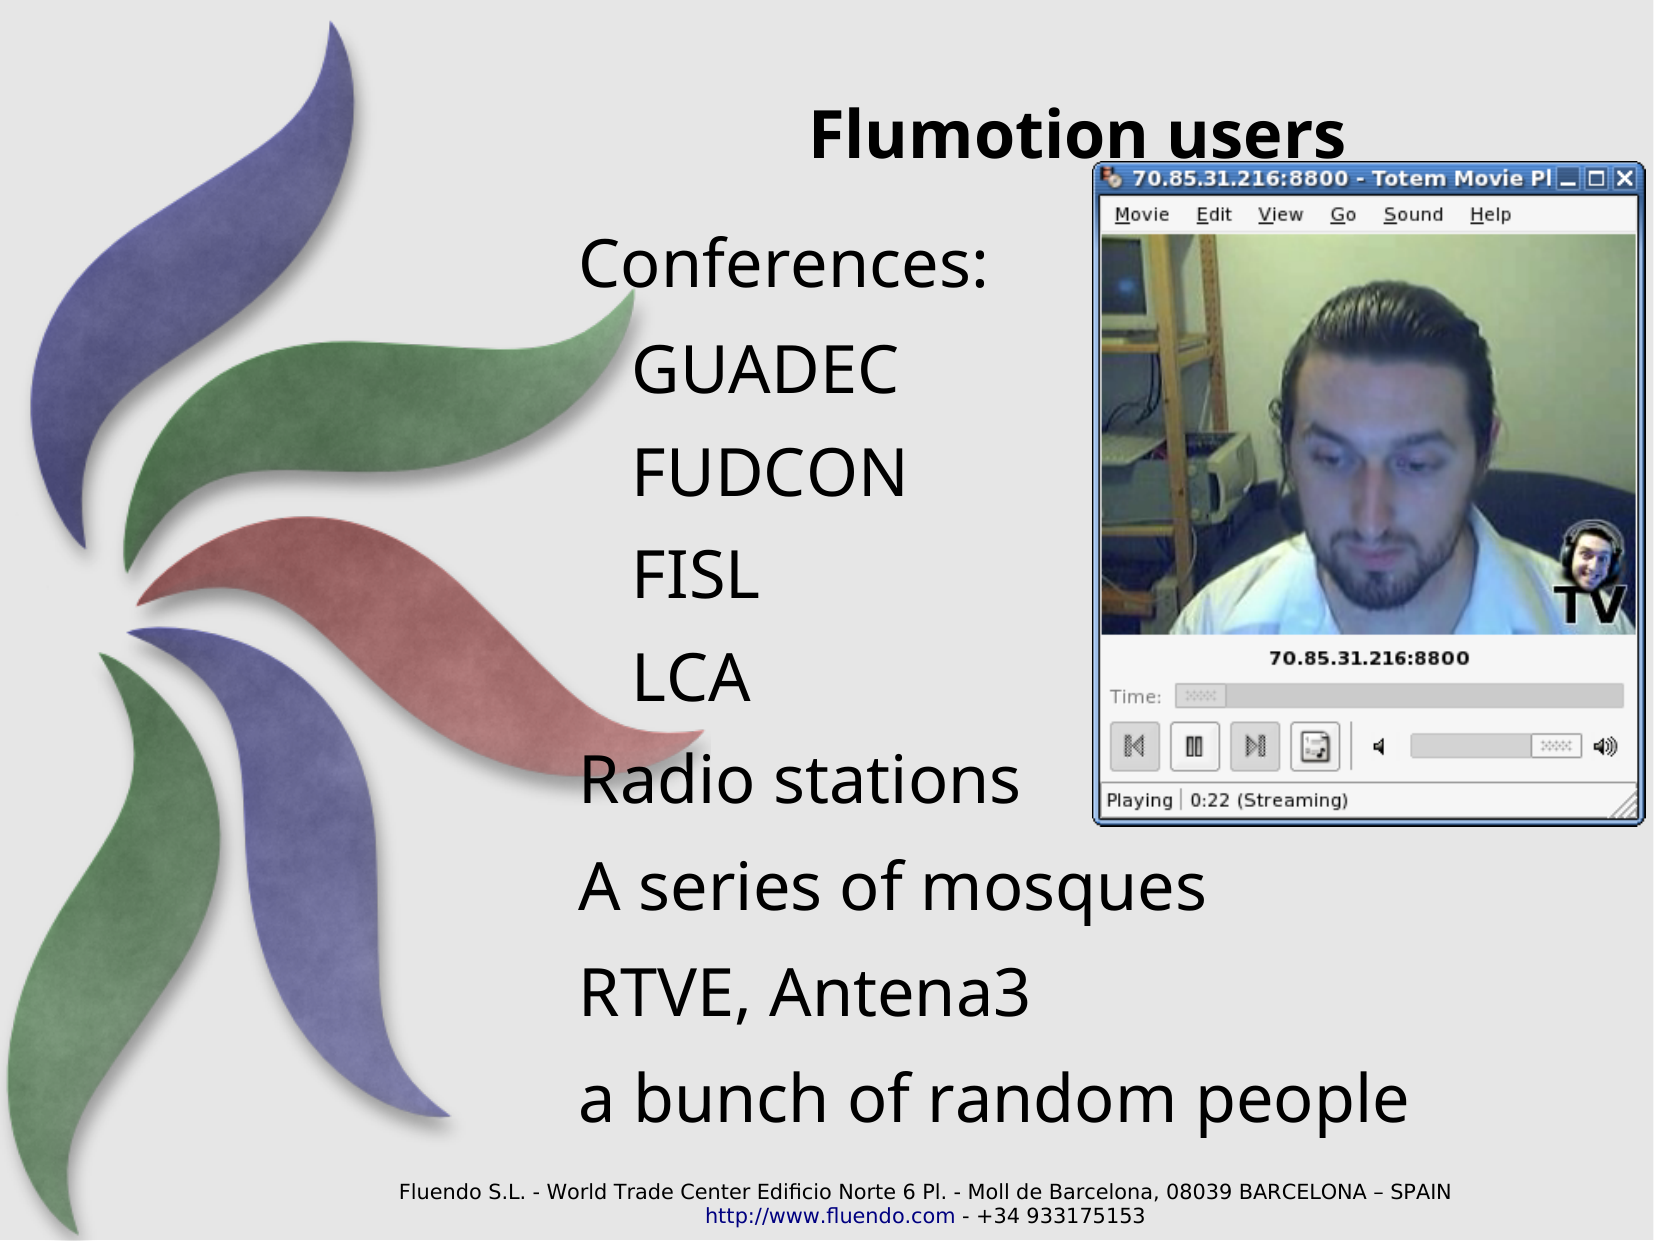

# Flumotion users
Conferences:
GUADEC
FUDCON
FISL
LCA
Radio stations
A series of mosques
RTVE, Antena3
a bunch of random people